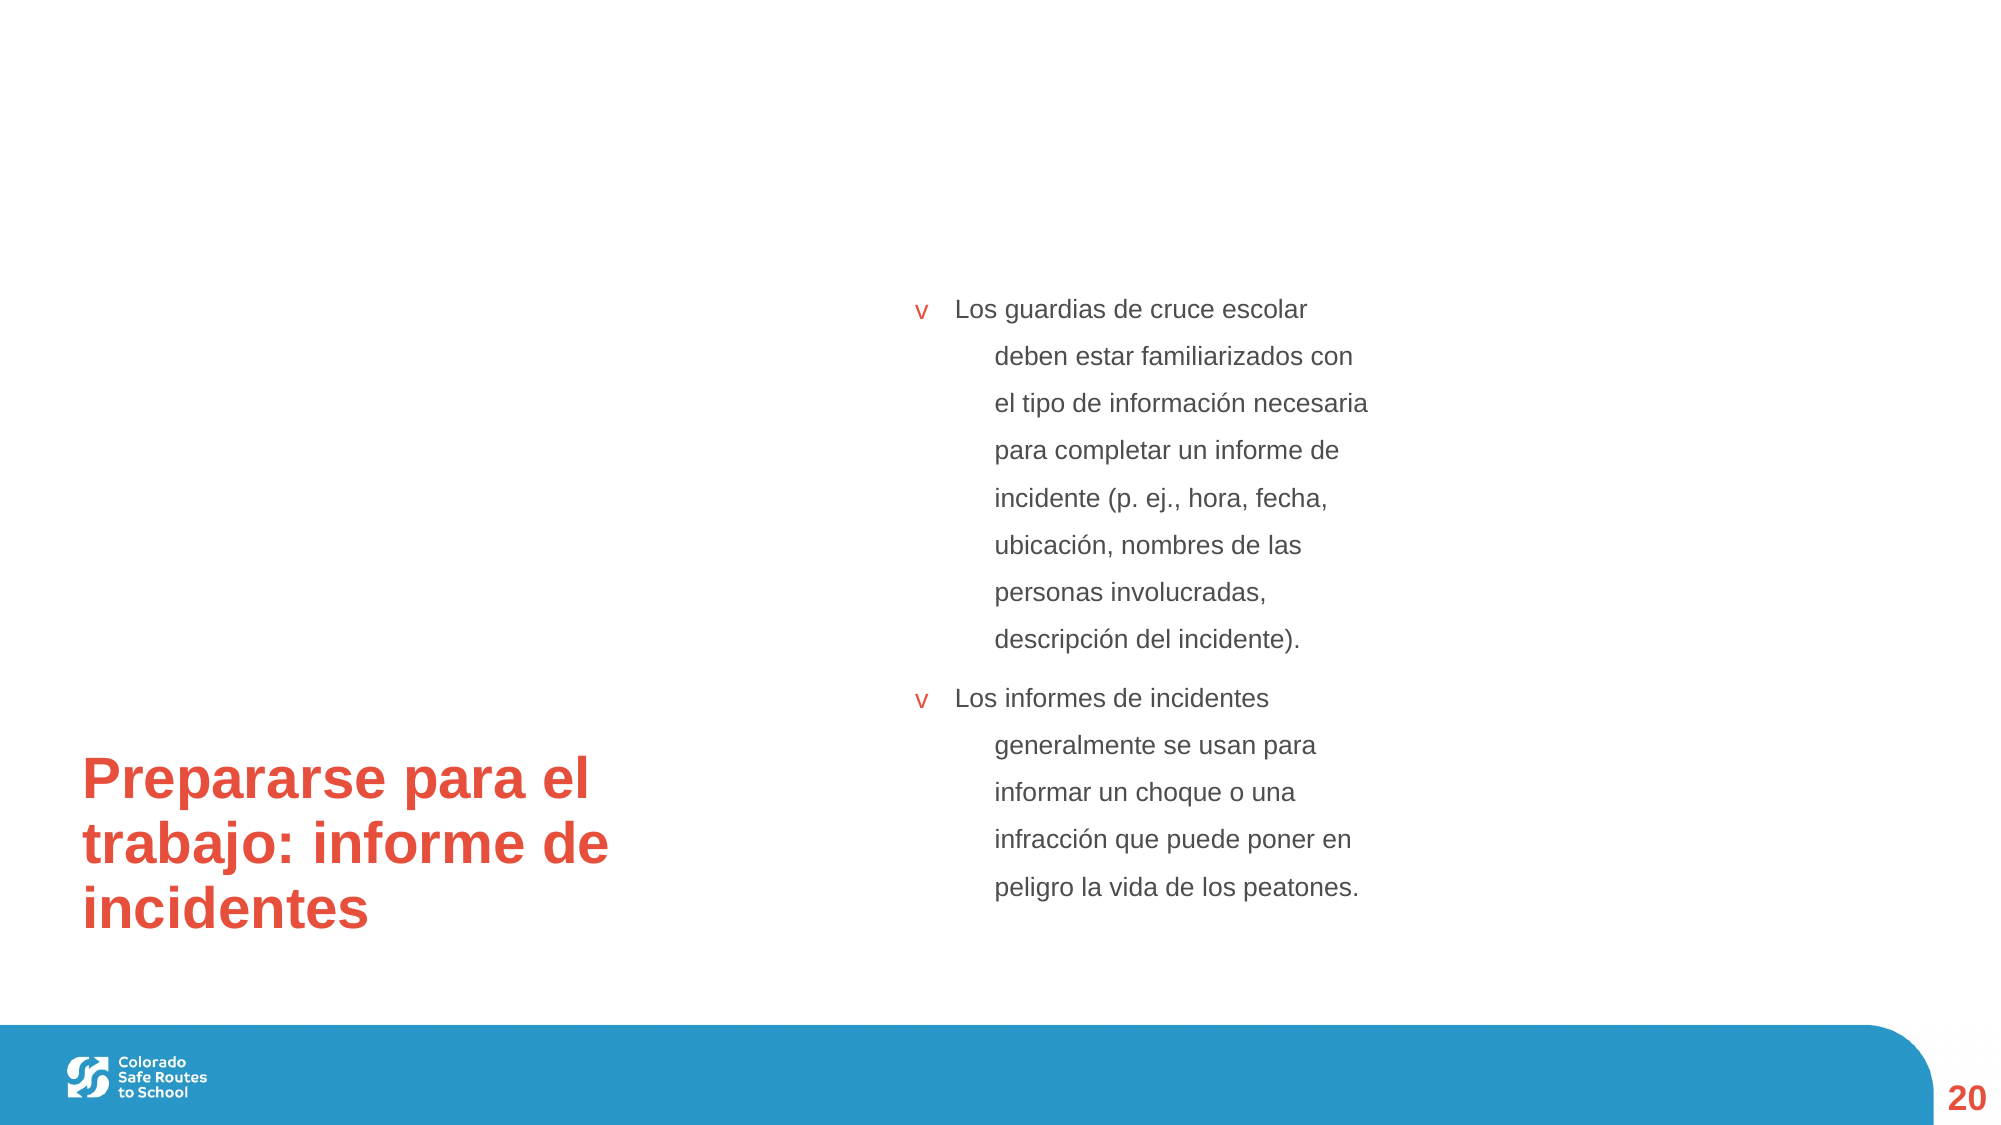

# Prepararse para el trabajo: informe de incidentes
Los guardias de cruce escolar deben estar familiarizados con el tipo de información necesaria para completar un informe de incidente (p. ej., hora, fecha, ubicación, nombres de las personas involucradas, descripción del incidente).
Los informes de incidentes generalmente se usan para informar un choque o una infracción que puede poner en peligro la vida de los peatones.
20